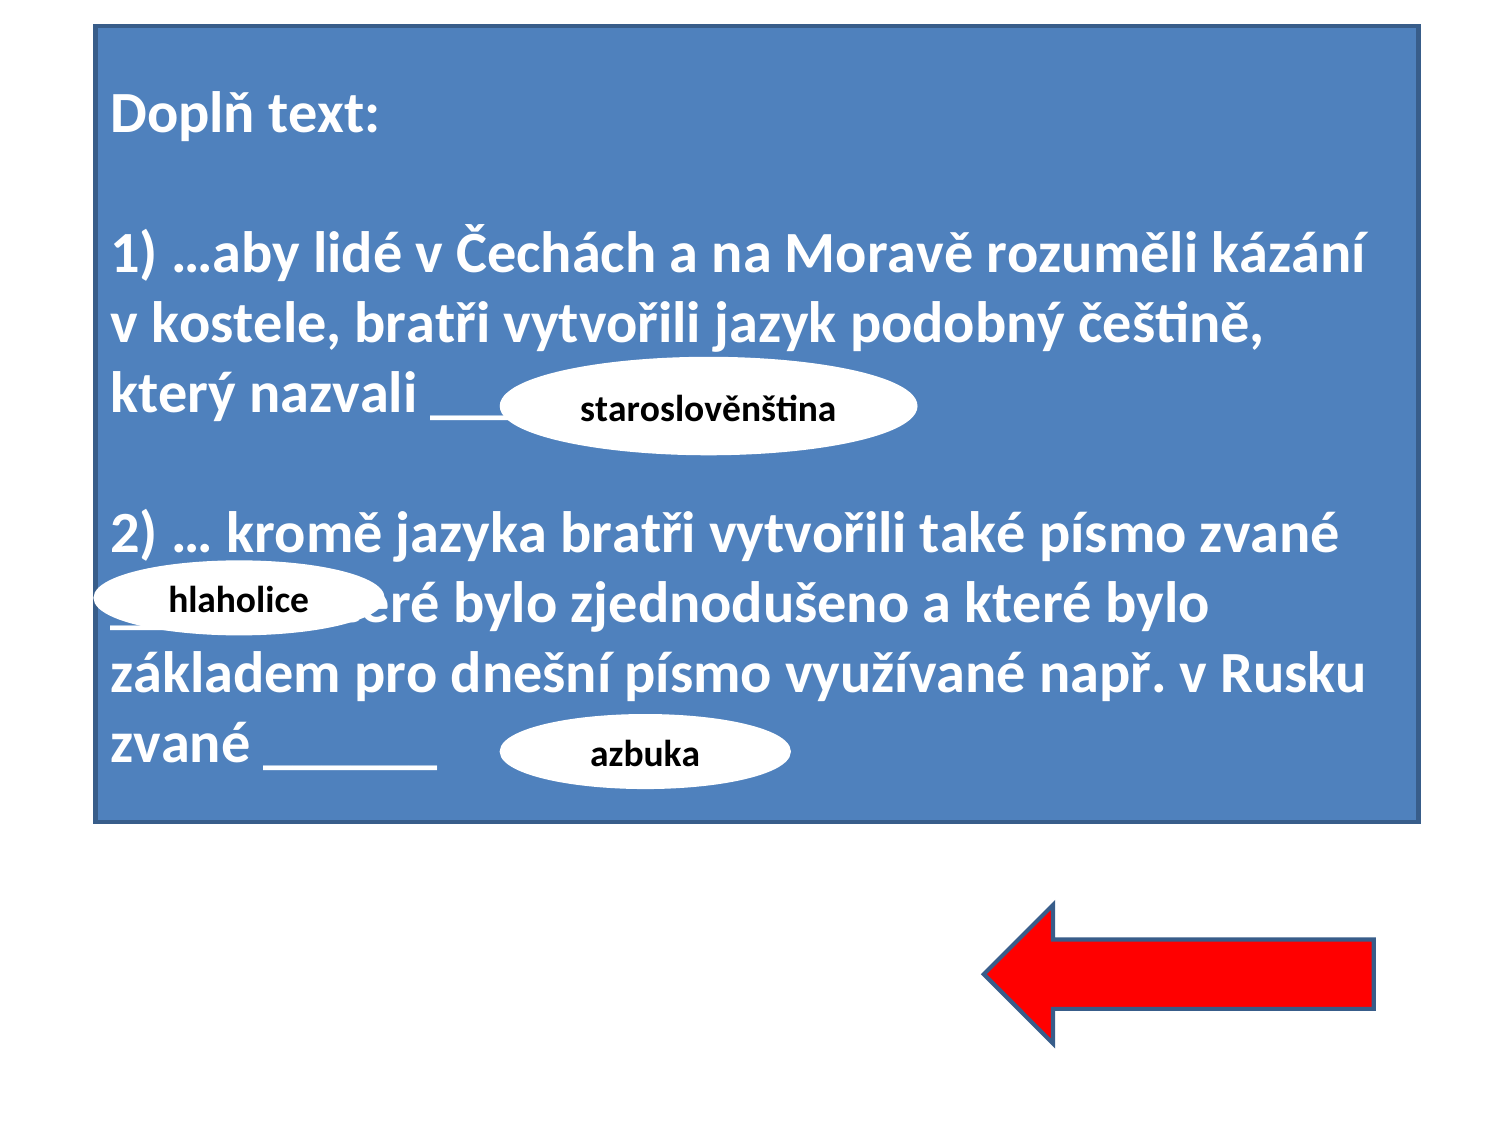

Doplň text:
 …aby lidé v Čechách a na Moravě rozuměli kázání v kostele, bratři vytvořili jazyk podobný češtině, který nazvali ______
 … kromě jazyka bratři vytvořili také písmo zvané ______, které bylo zjednodušeno a které bylo základem pro dnešní písmo využívané např. v Rusku zvané ______
staroslověnština
hlaholice
azbuka